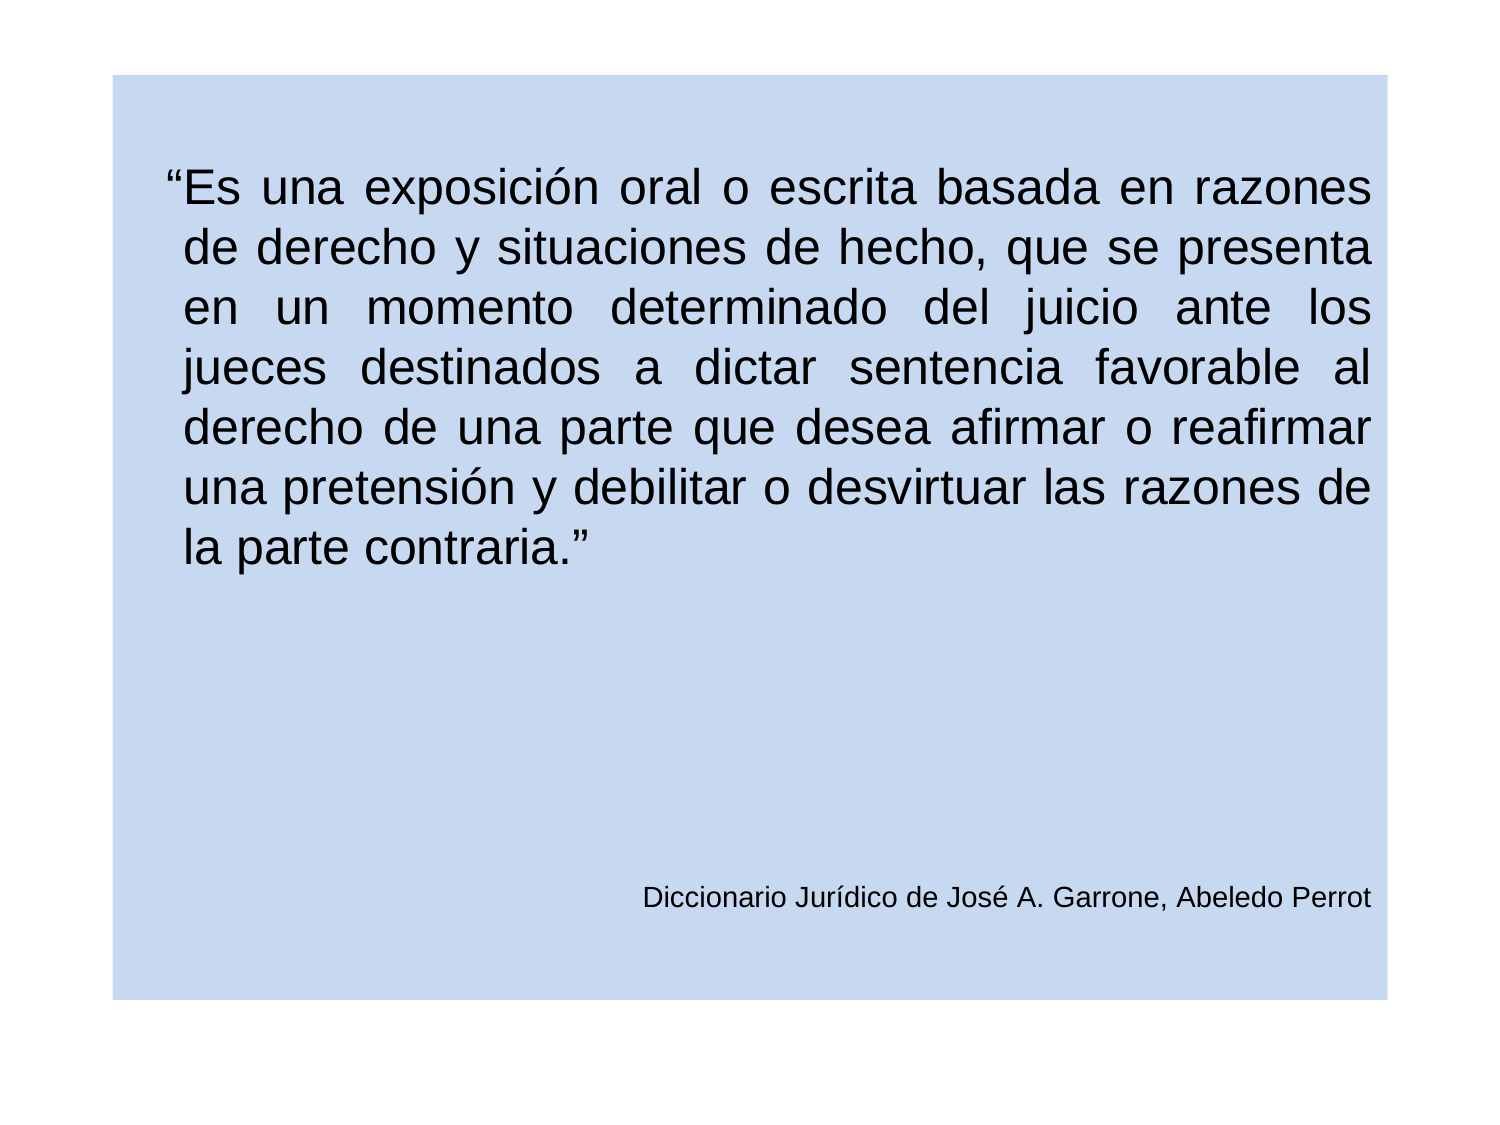

# “Es una exposición oral o escrita basada en razones de derecho y situaciones de hecho, que se presenta en un momento determinado del juicio ante los jueces destinados a dictar sentencia favorable al derecho de una parte que desea afirmar o reafirmar una pretensión y debilitar o desvirtuar las razones de la parte contraria.”
Diccionario Jurídico de José A. Garrone, Abeledo Perrot